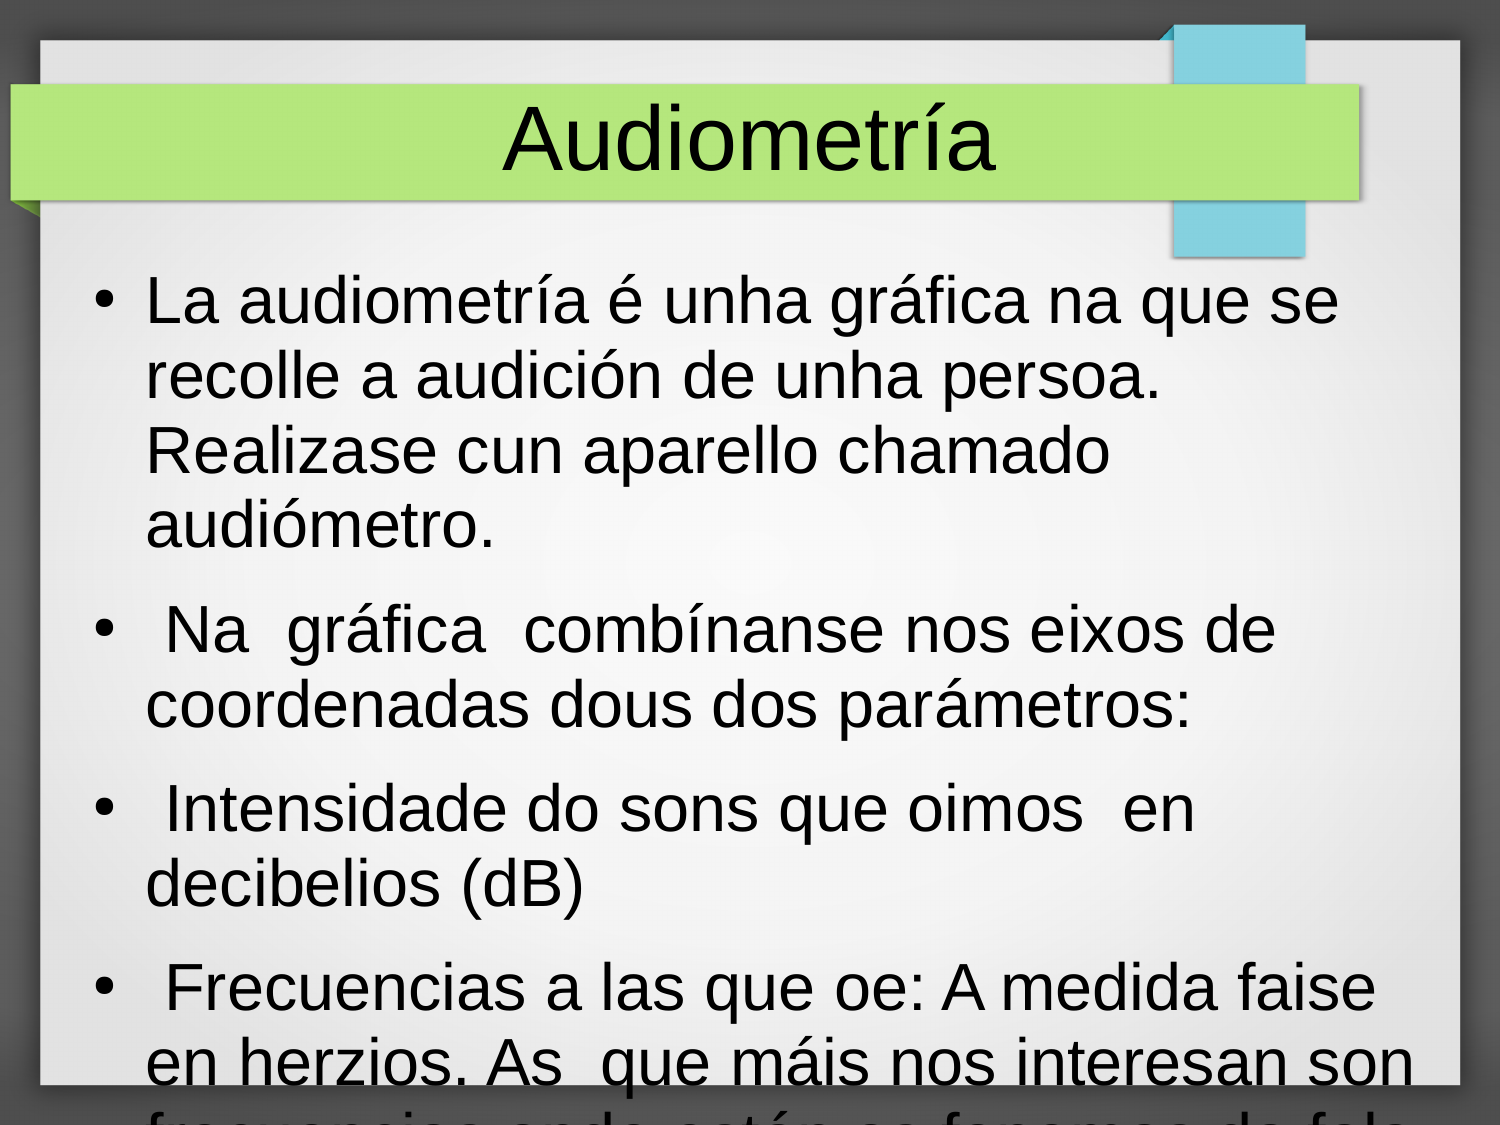

# Audiometría
La audiometría é unha gráfica na que se recolle a audición de unha persoa. Realizase cun aparello chamado audiómetro.
 Na gráfica combínanse nos eixos de coordenadas dous dos parámetros:
 Intensidade do sons que oimos en decibelios (dB)
 Frecuencias a las que oe: A medida faise en herzios. As que máis nos interesan son frecuencias onde están os fonemas da fala ( 500- 1000-2000 y 4000 Hz).